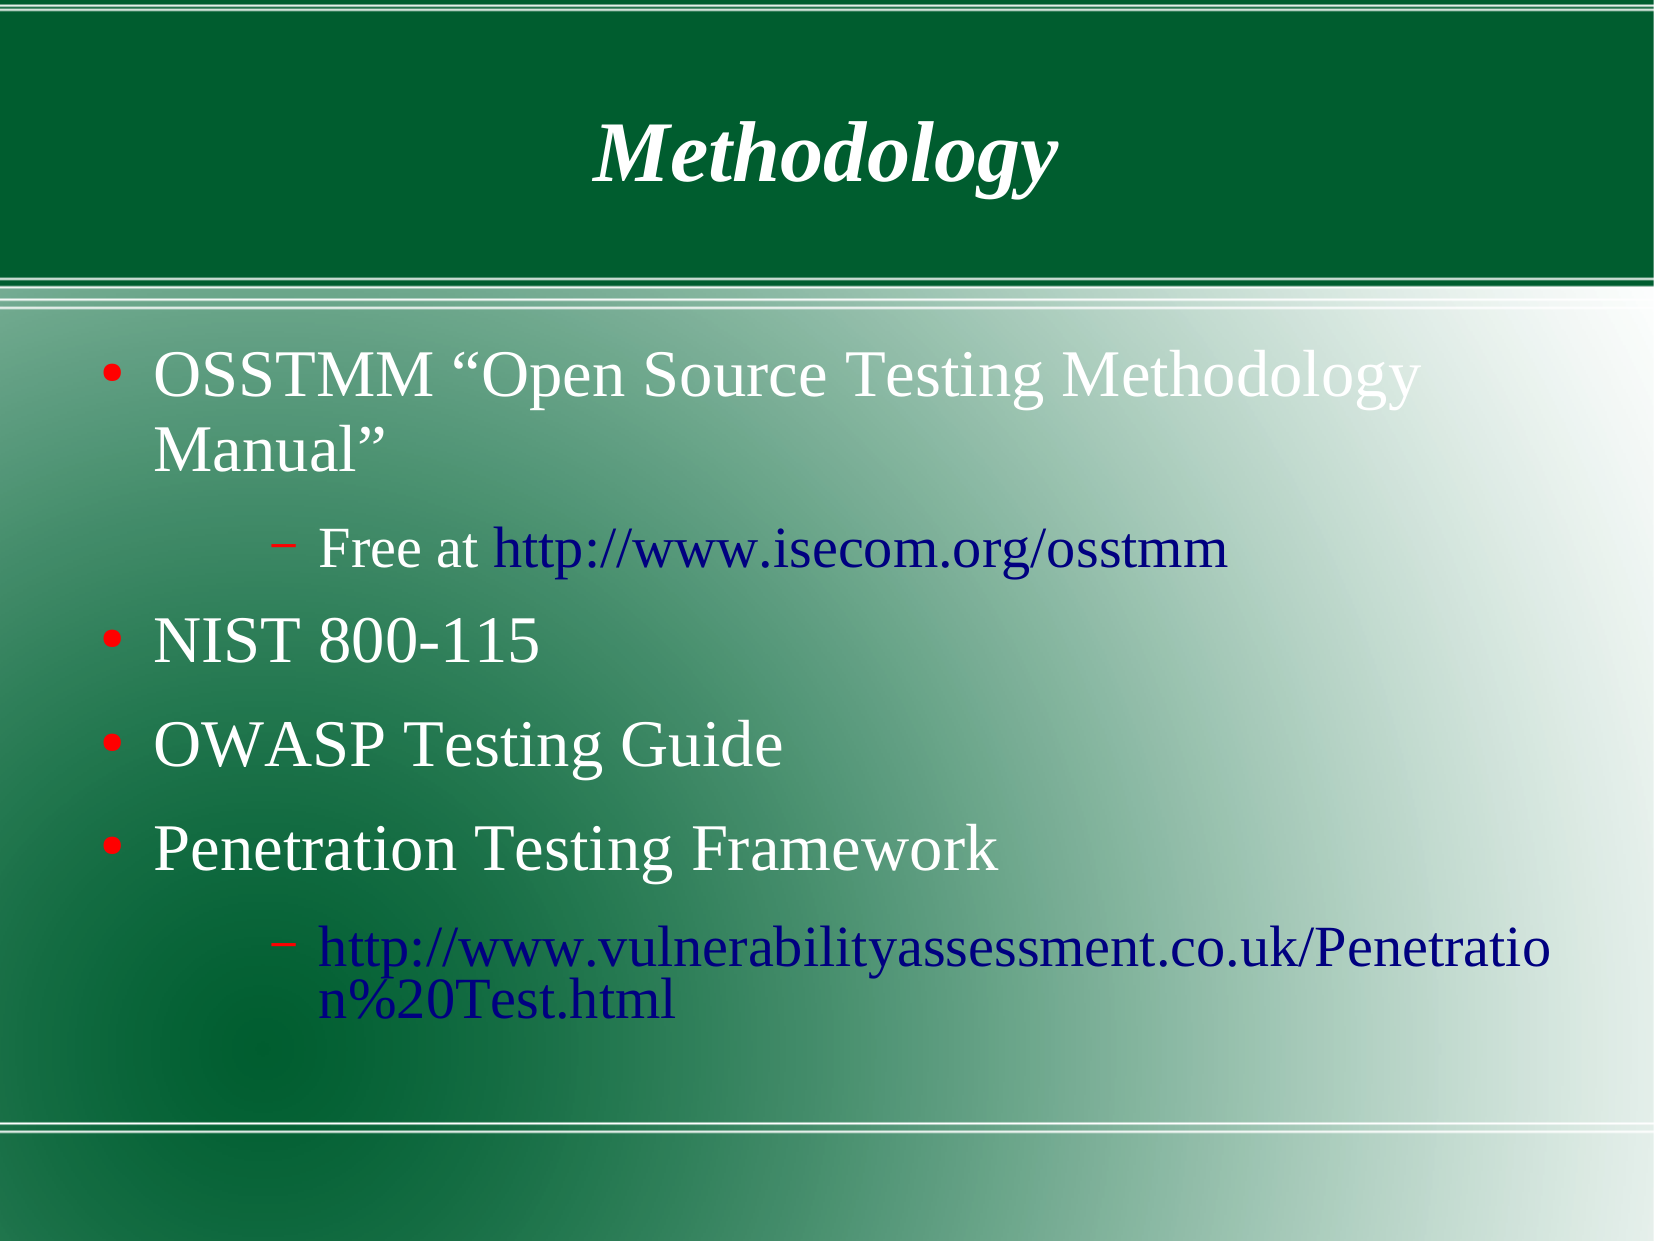

# Methodology
OSSTMM “Open Source Testing Methodology Manual”
Free at http://www.isecom.org/osstmm
NIST 800-115
OWASP Testing Guide
Penetration Testing Framework
http://www.vulnerabilityassessment.co.uk/Penetration%20Test.html